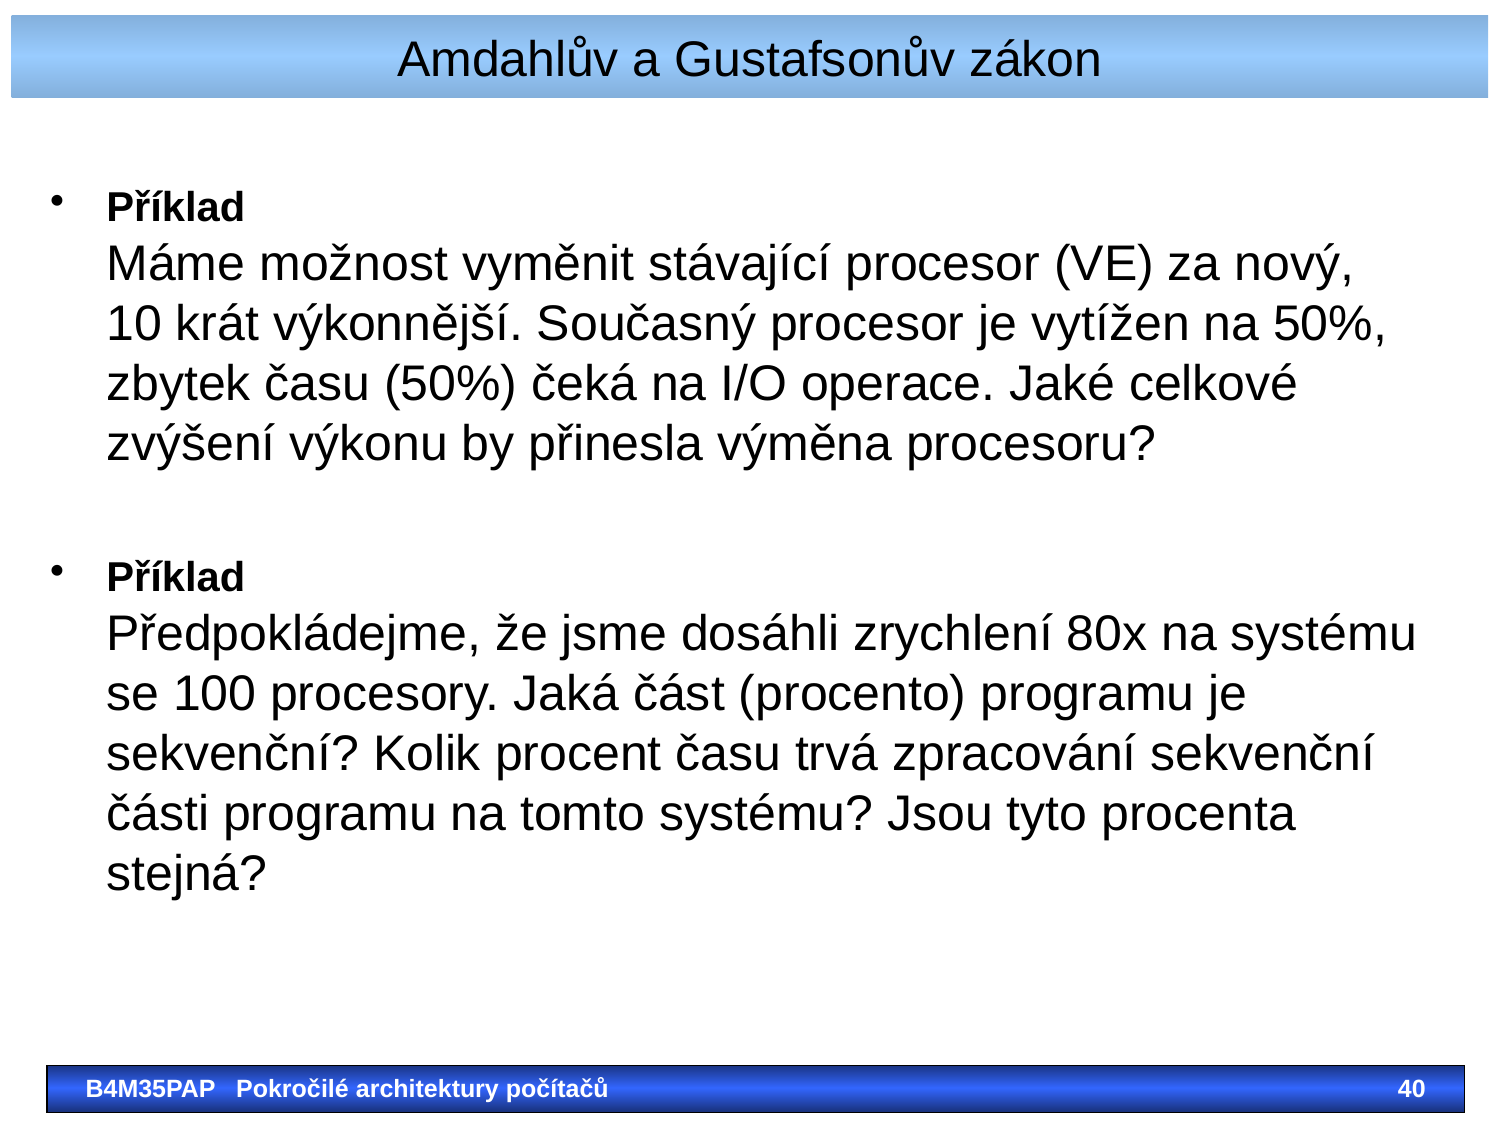

# Amdahlův a Gustafsonův zákon
Příklad
Máme možnost vyměnit stávající procesor (VE) za nový, 10 krát výkonnější. Současný procesor je vytížen na 50%, zbytek času (50%) čeká na I/O operace. Jaké celkové zvýšení výkonu by přinesla výměna procesoru?
Příklad
Předpokládejme, že jsme dosáhli zrychlení 80x na systému se 100 procesory. Jaká část (procento) programu je sekvenční? Kolik procent času trvá zpracování sekvenční části programu na tomto systému? Jsou tyto procenta stejná?
B4M35PAP Pokročilé architektury počítačů